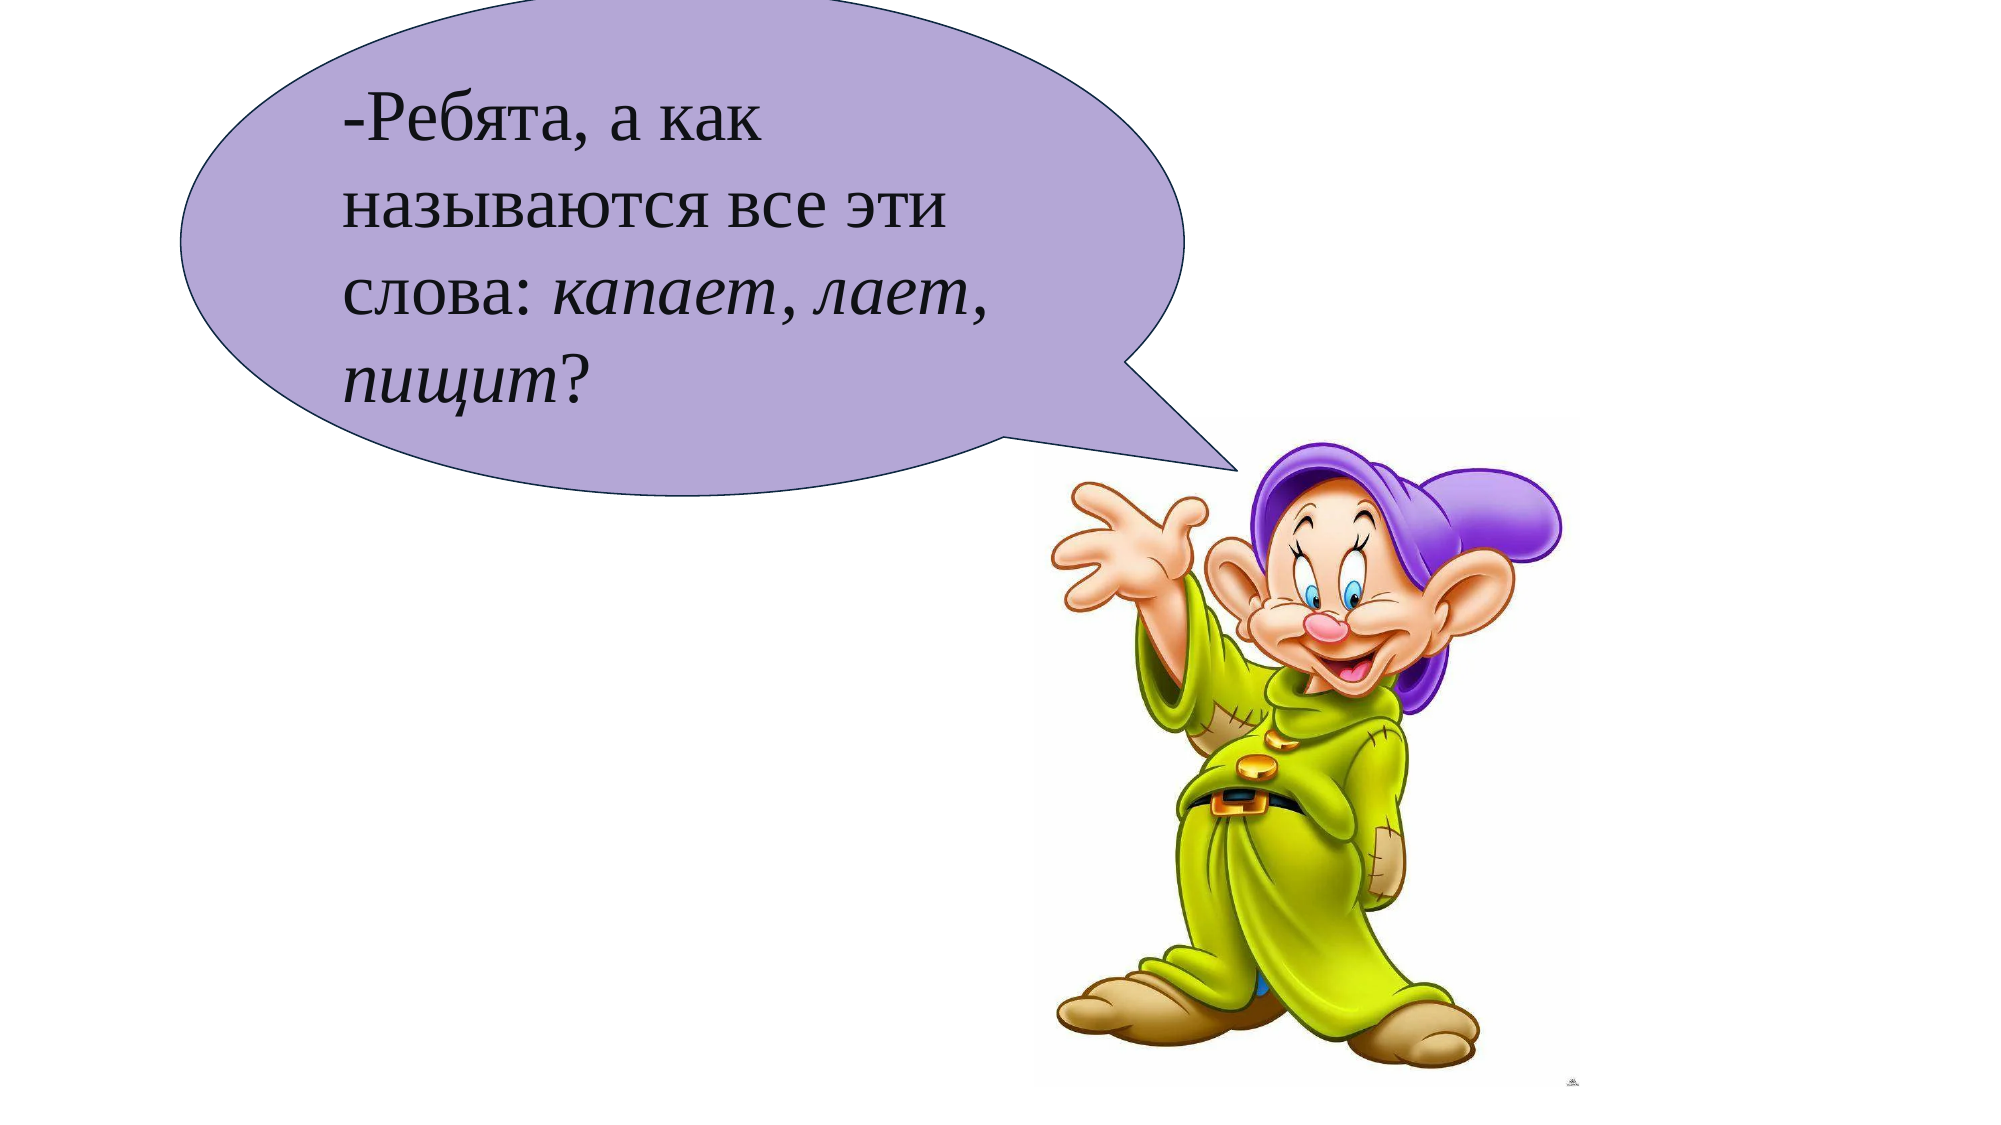

-Ребята, а как называются все эти слова: капает, лает, пищит?